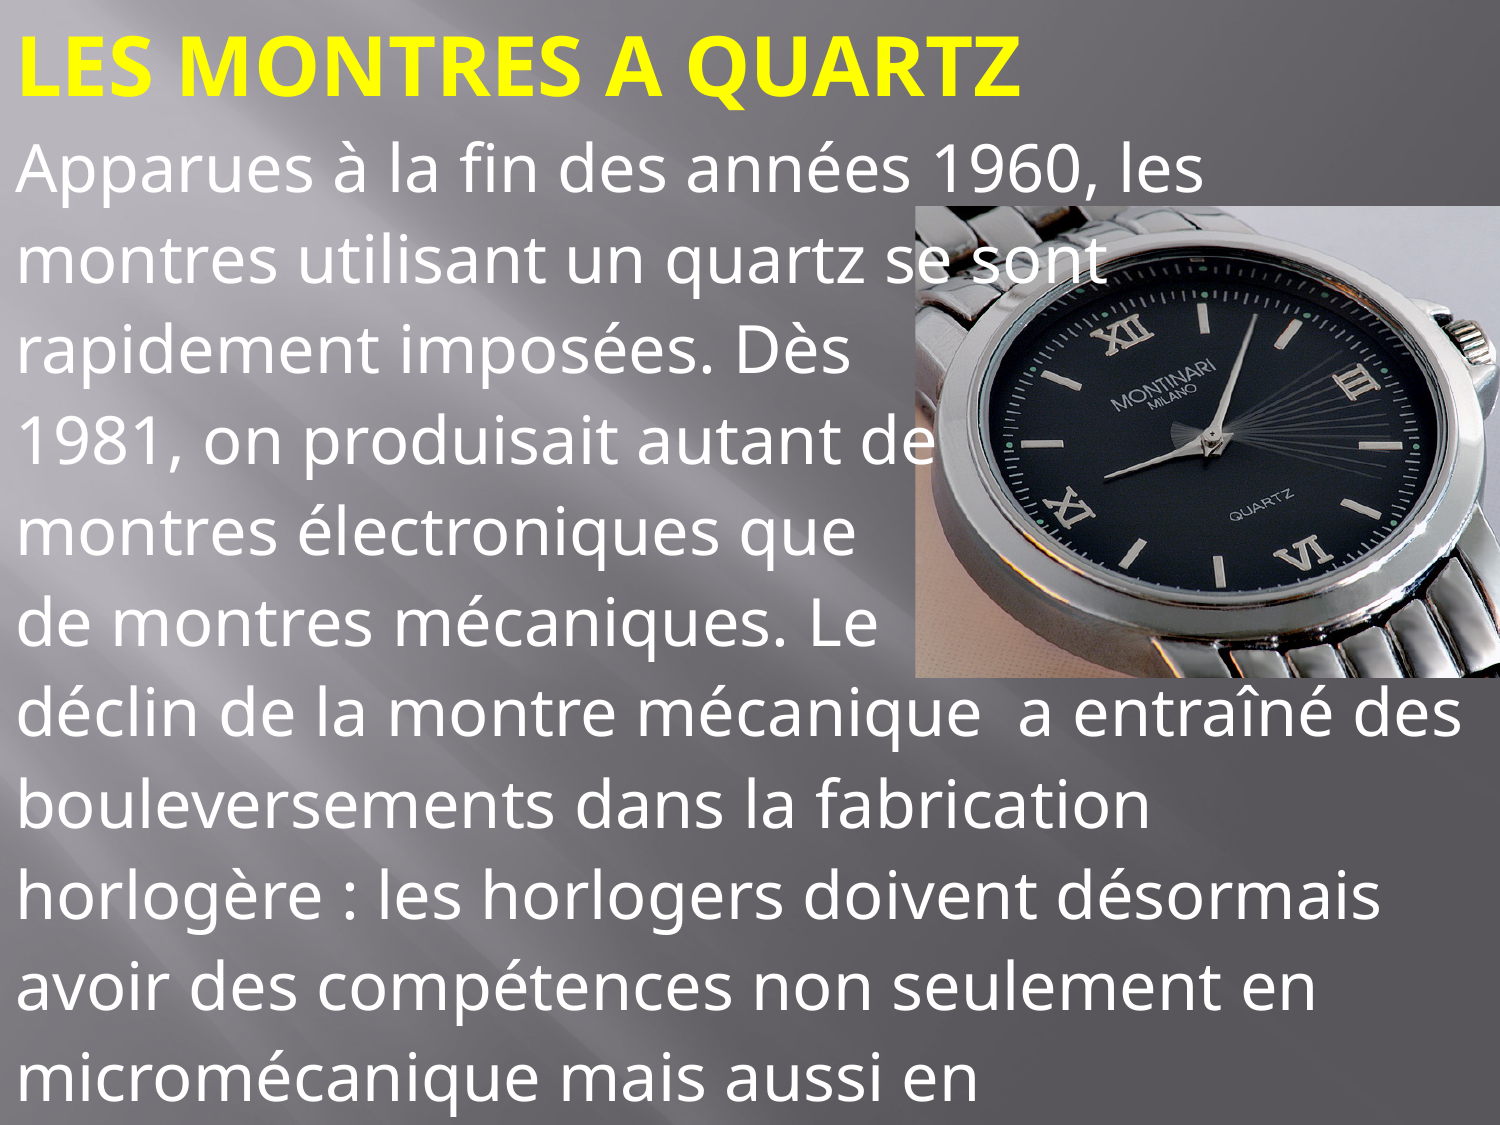

LES MONTRES A QUARTZ
Apparues à la fin des années 1960, les montres utilisant un quartz se sont
rapidement imposées. Dès
1981, on produisait autant de
montres électroniques que
de montres mécaniques. Le
déclin de la montre mécanique a entraîné des
bouleversements dans la fabrication horlogère : les horlogers doivent désormais avoir des compétences non seulement en micromécanique mais aussi en microélectronique .